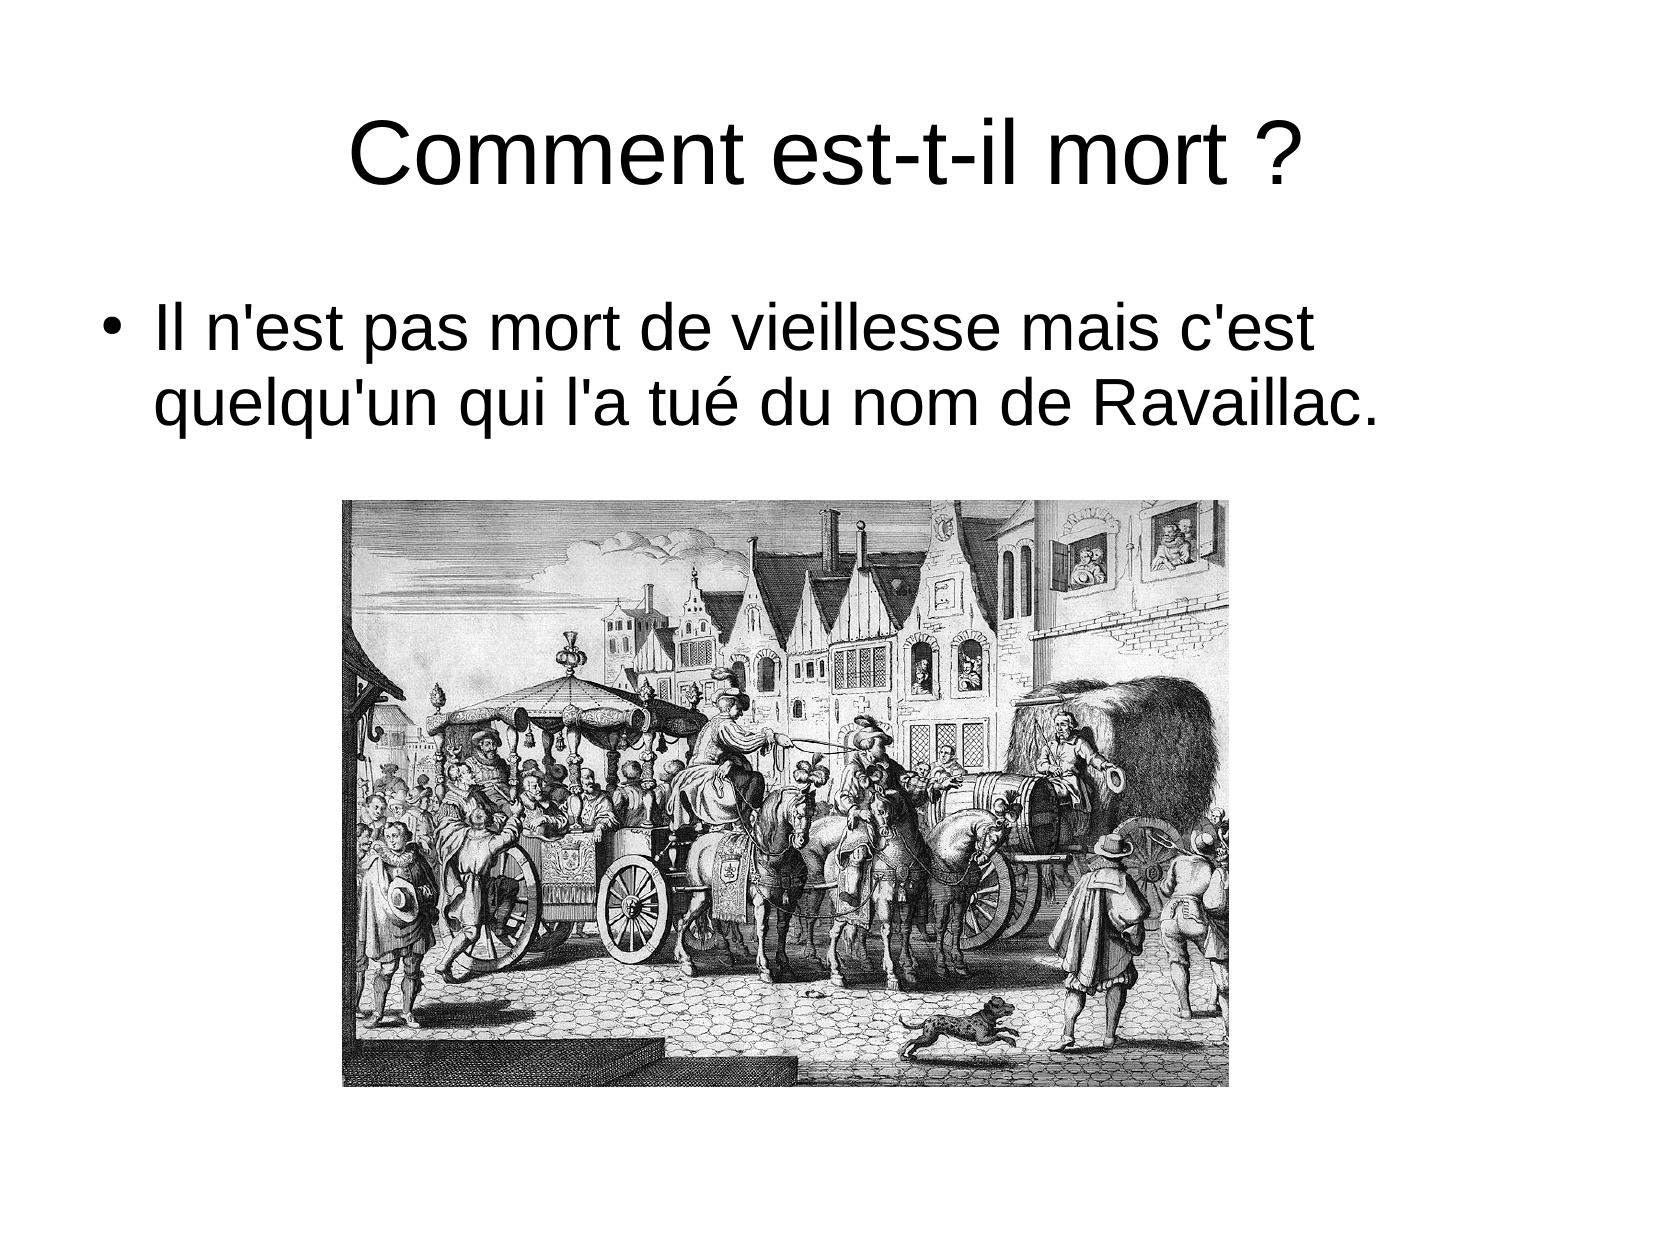

# Comment est-t-il mort ?
Il n'est pas mort de vieillesse mais c'est quelqu'un qui l'a tué du nom de Ravaillac.